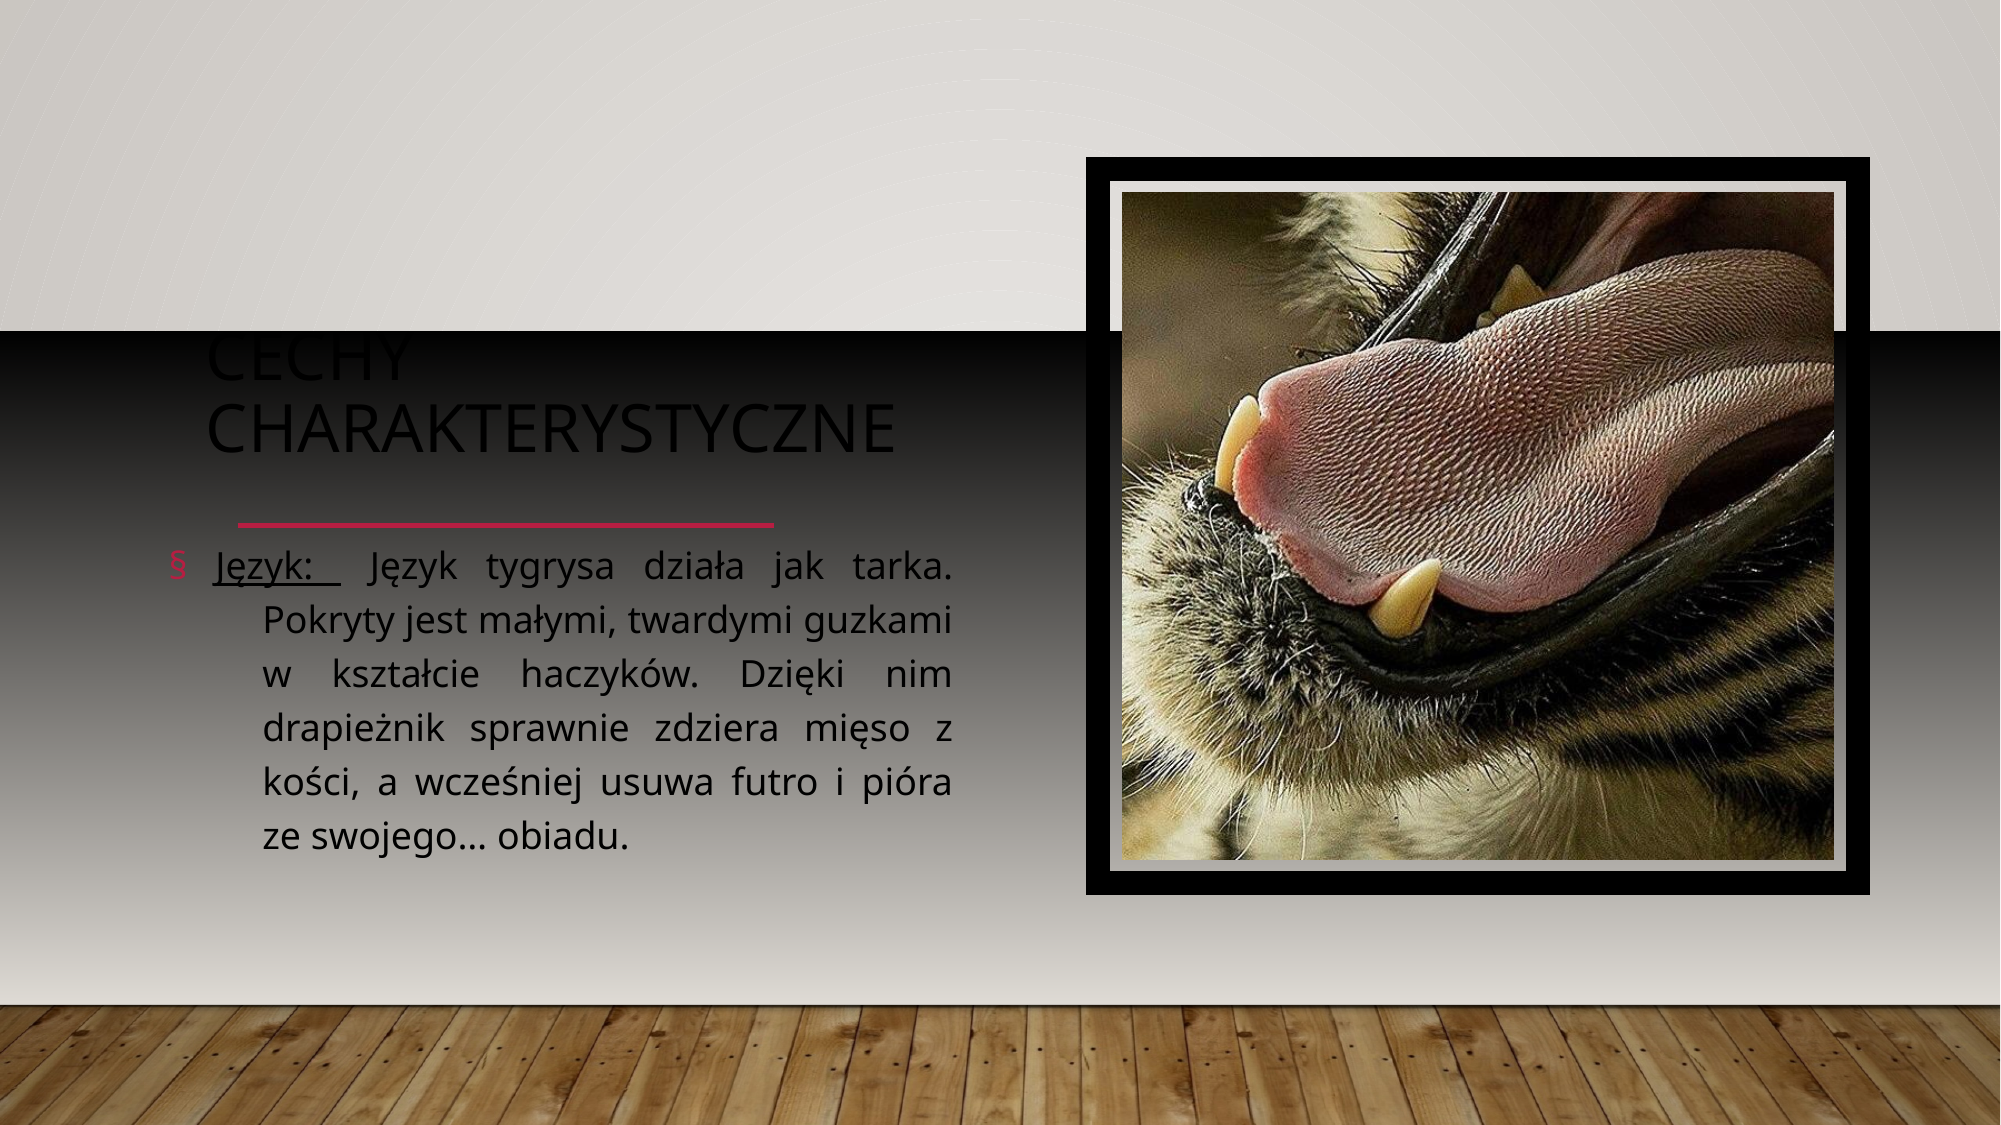

# Cechy charakterystyczne
Język: Język tygrysa działa jak tarka. Pokryty jest małymi, twardymi guzkami w kształcie haczyków. Dzięki nim drapieżnik sprawnie zdziera mięso z kości, a wcześniej usuwa futro i pióra ze swojego… obiadu.